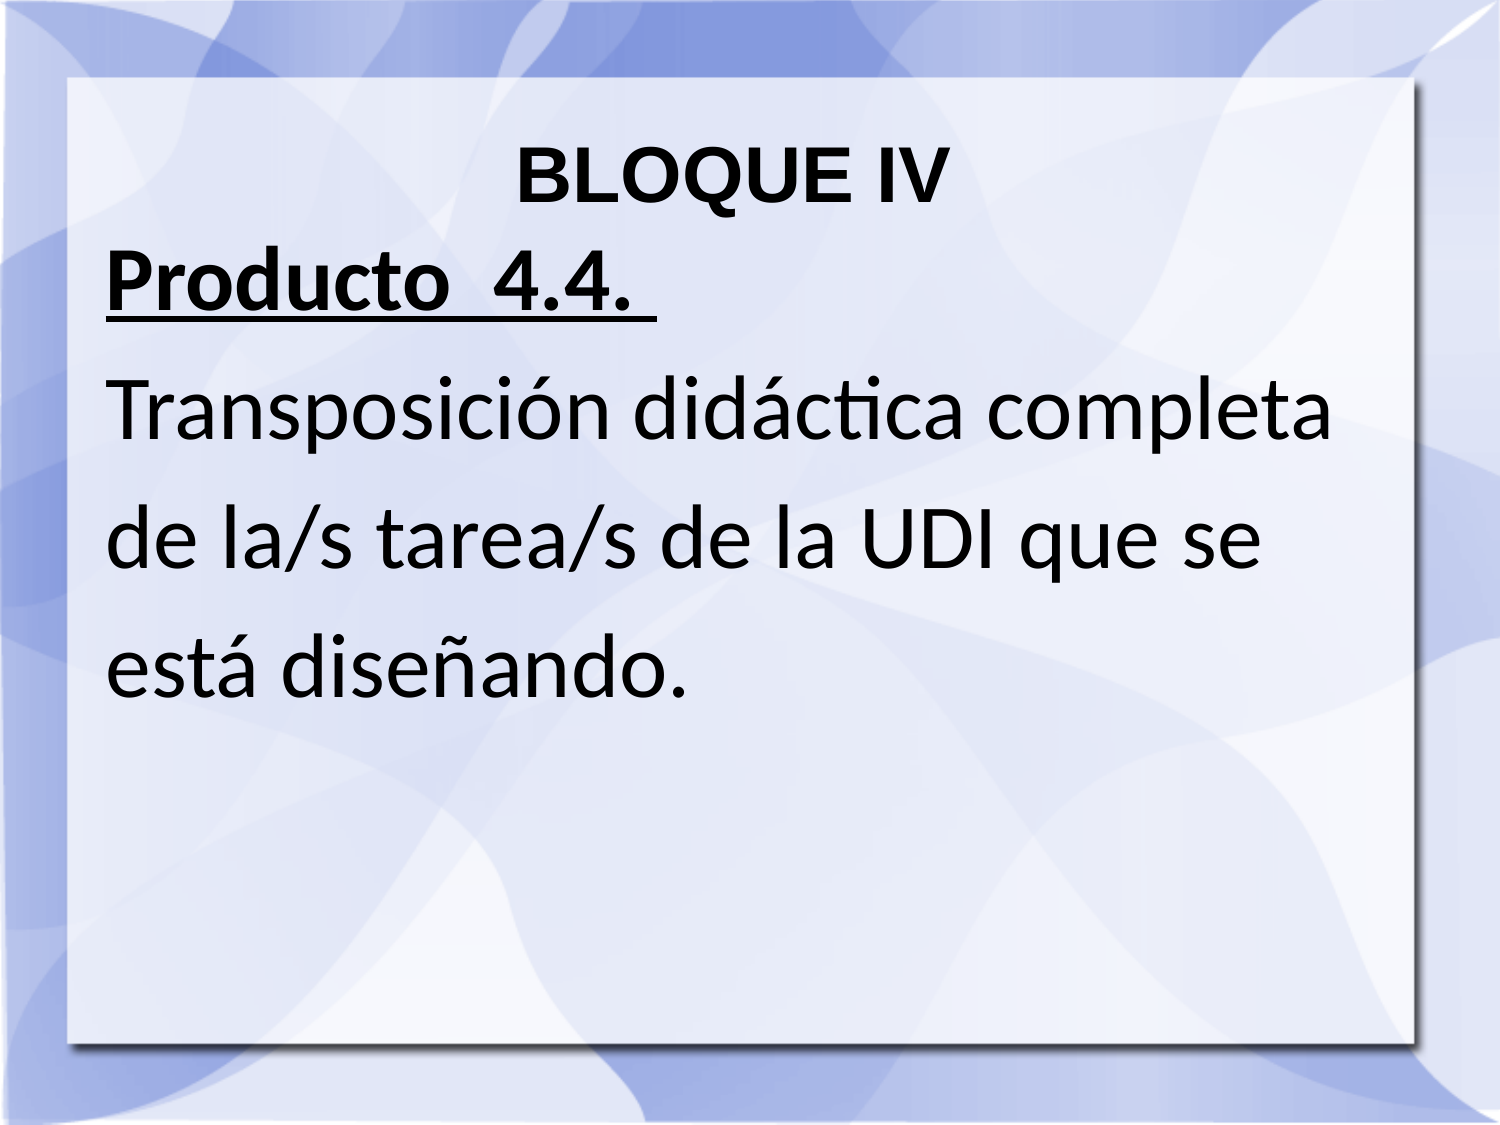

# BLOQUE IV
Producto 4.4.
Transposición didáctica completa
de la/s tarea/s de la UDI que se
está diseñando.